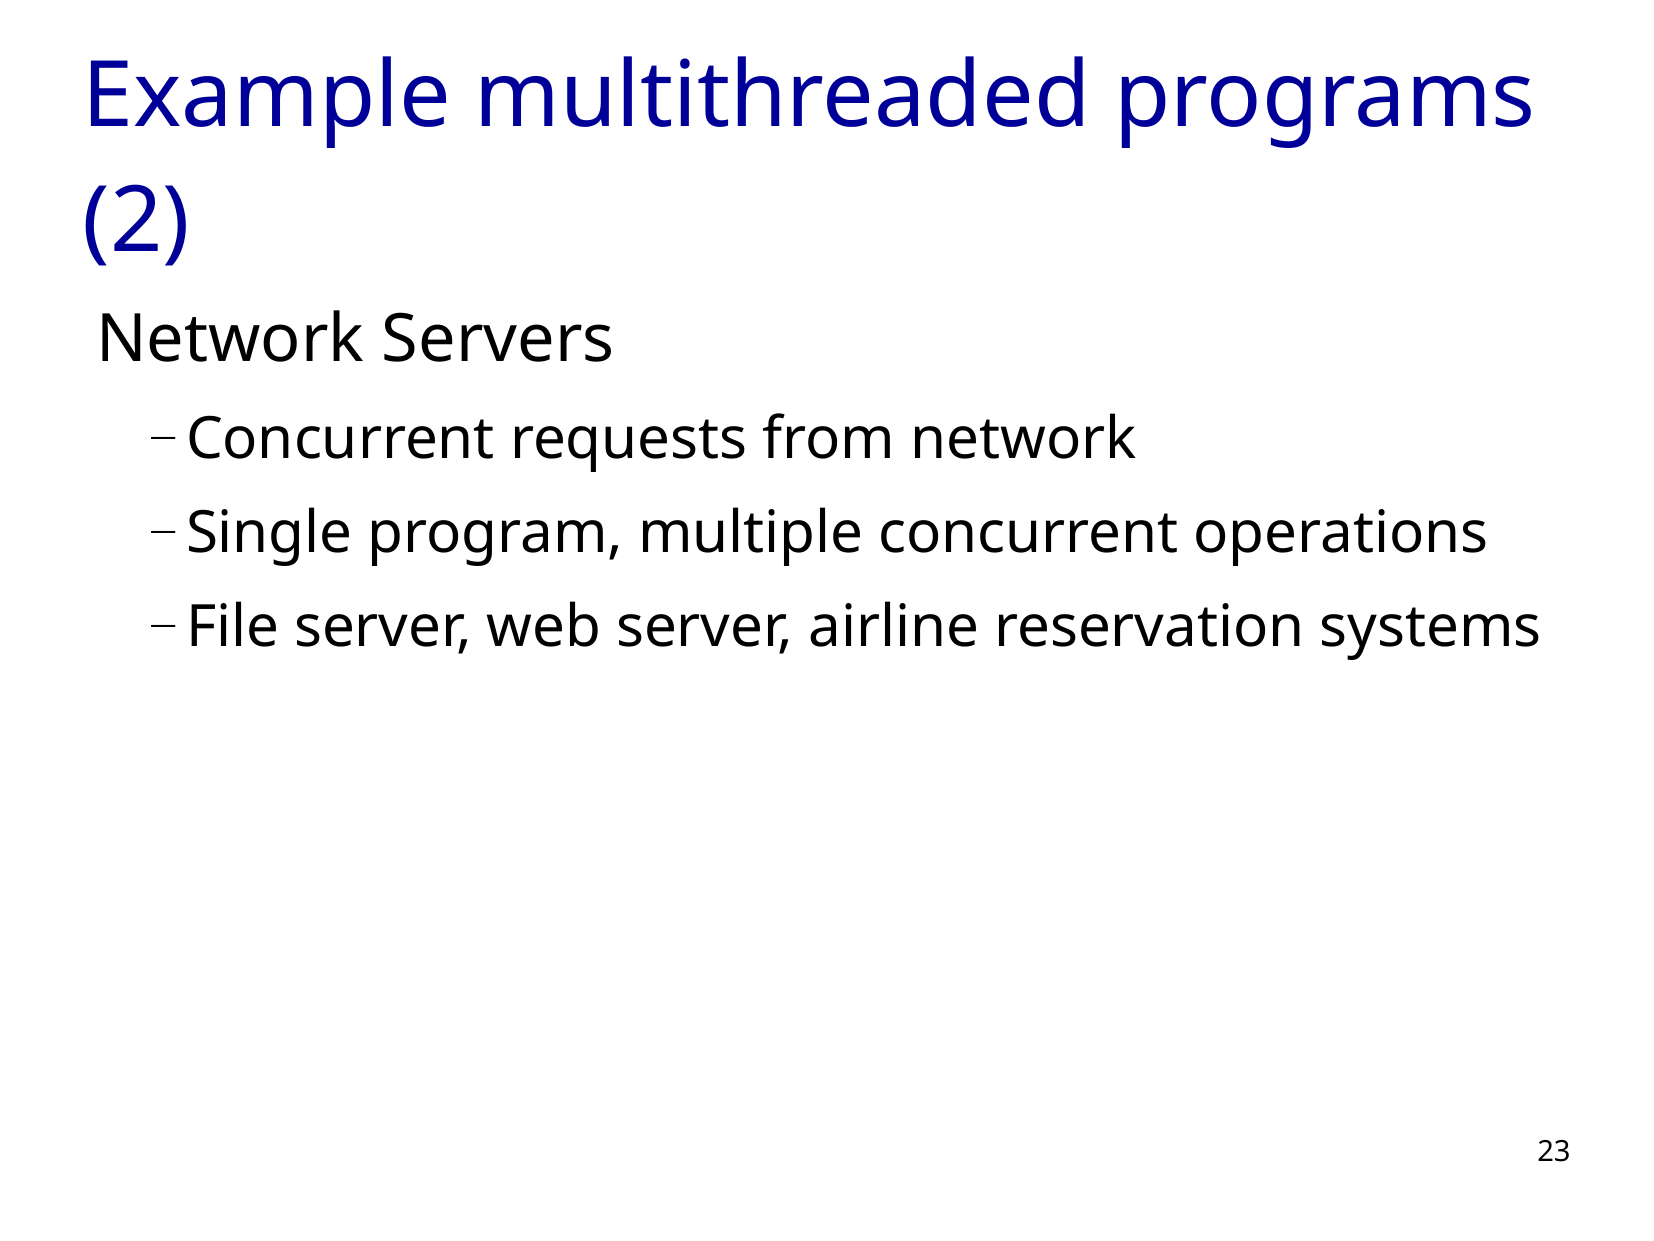

# Example multithreaded programs (2)
Network Servers
Concurrent requests from network
Single program, multiple concurrent operations
File server, web server, airline reservation systems
23